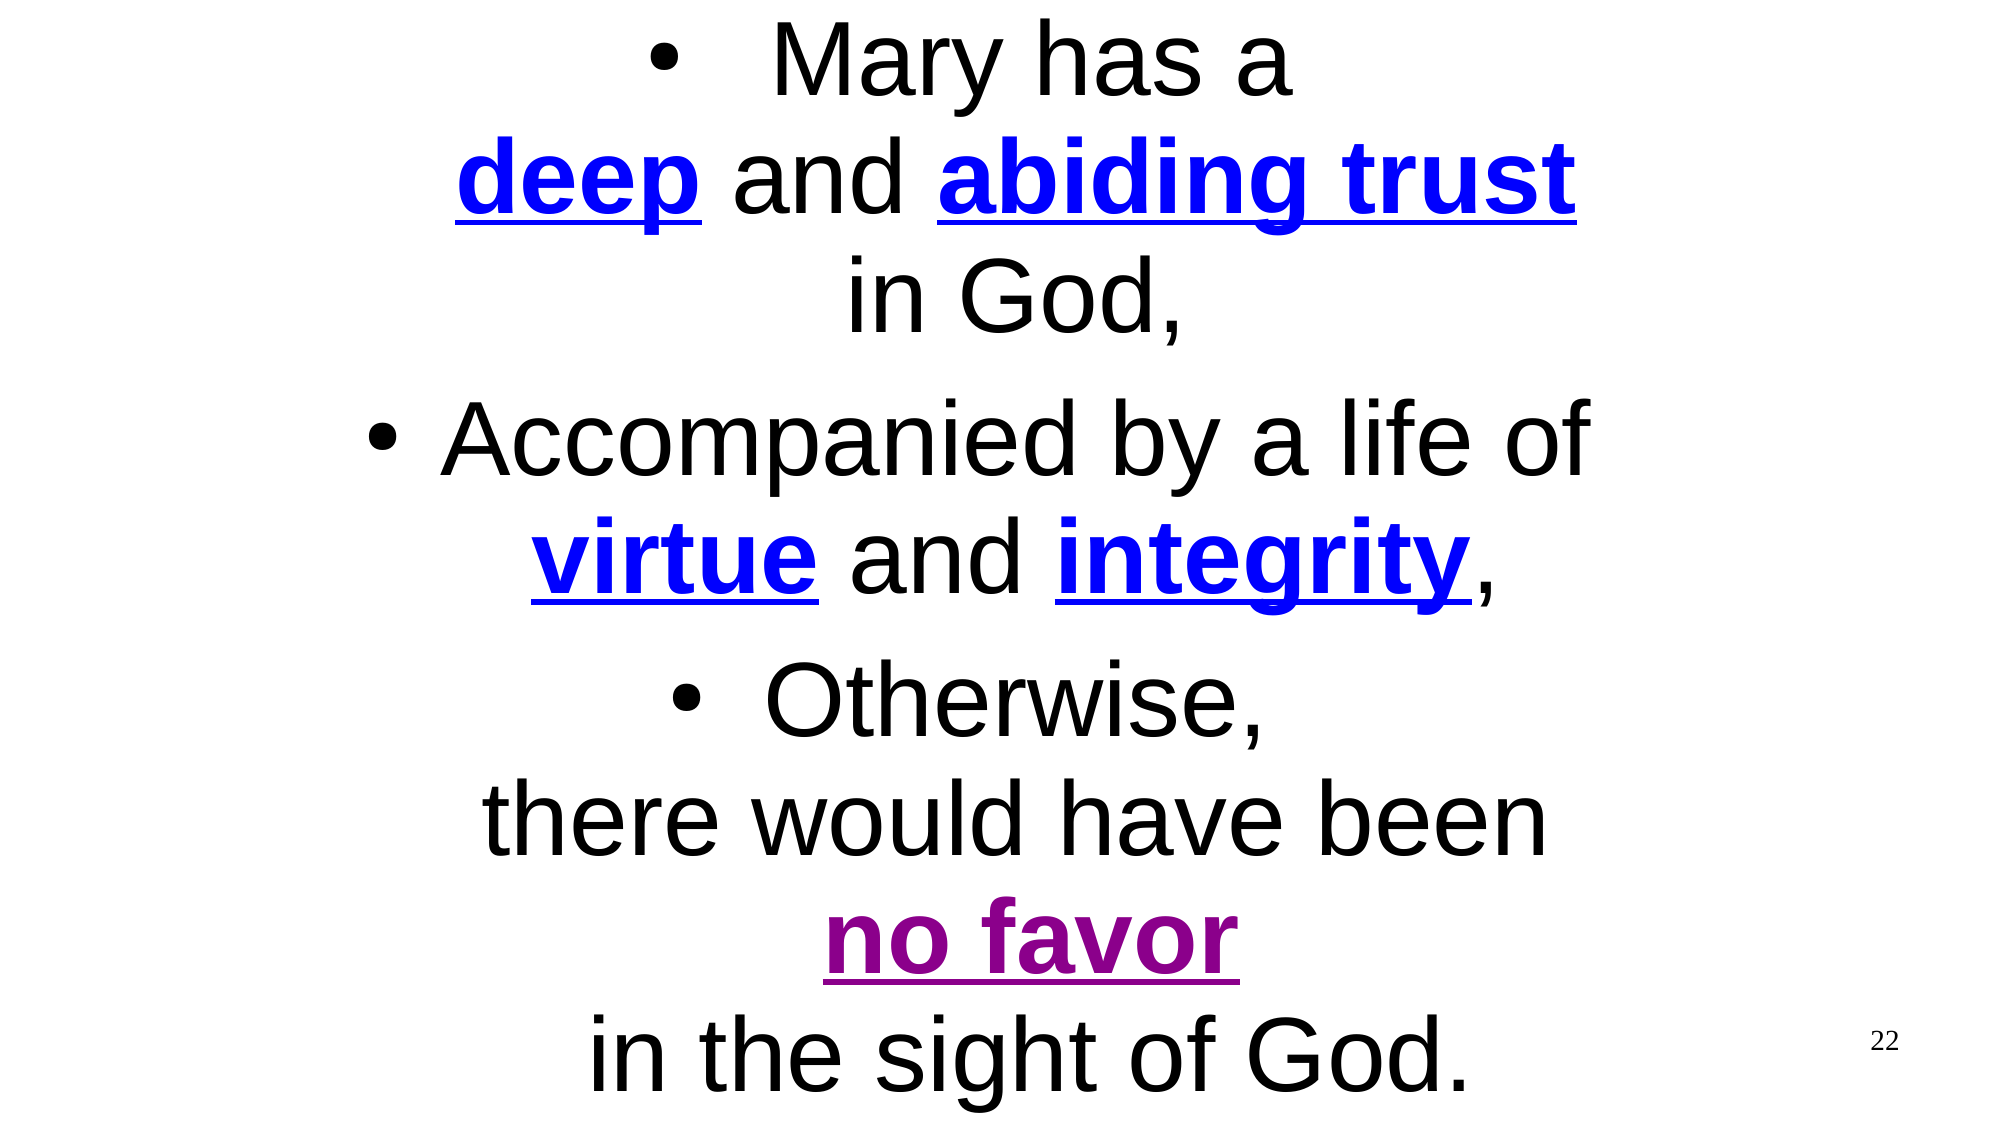

# Mary has a deep and abiding trust in God,
Accompanied by a life of
virtue and integrity,
Otherwise,
there would have been
no favor
in the sight of God.
22